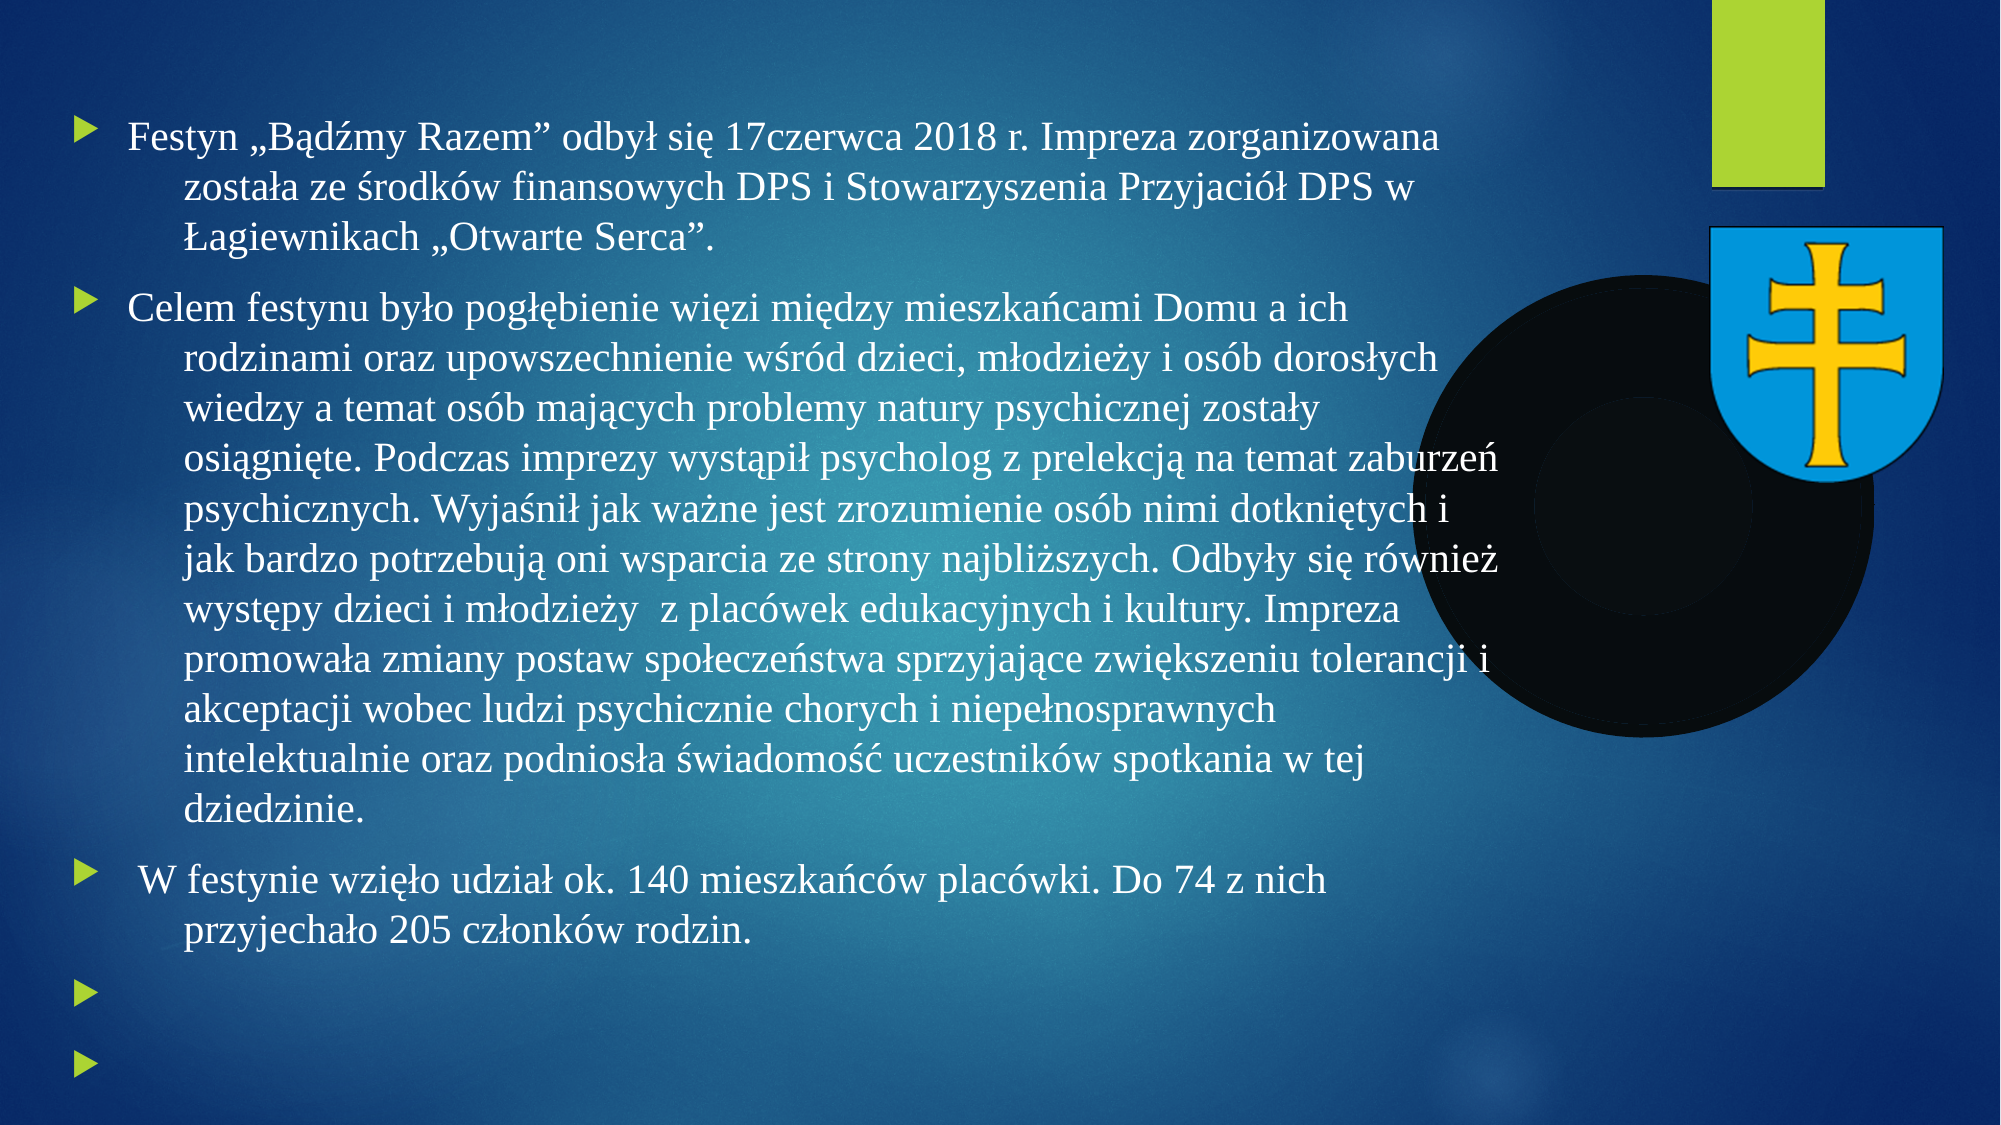

# Festyn „Bądźmy Razem” odbył się 17czerwca 2018 r. Impreza zorganizowana została ze środków finansowych DPS i Stowarzyszenia Przyjaciół DPS w Łagiewnikach „Otwarte Serca”.
Celem festynu było pogłębienie więzi między mieszkańcami Domu a ich rodzinami oraz upowszechnienie wśród dzieci, młodzieży i osób dorosłych wiedzy a temat osób mających problemy natury psychicznej zostały osiągnięte. Podczas imprezy wystąpił psycholog z prelekcją na temat zaburzeń psychicznych. Wyjaśnił jak ważne jest zrozumienie osób nimi dotkniętych i jak bardzo potrzebują oni wsparcia ze strony najbliższych. Odbyły się również występy dzieci i młodzieży z placówek edukacyjnych i kultury. Impreza promowała zmiany postaw społeczeństwa sprzyjające zwiększeniu tolerancji i akceptacji wobec ludzi psychicznie chorych i niepełnosprawnych intelektualnie oraz podniosła świadomość uczestników spotkania w tej dziedzinie.
 W festynie wzięło udział ok. 140 mieszkańców placówki. Do 74 z nich przyjechało 205 członków rodzin.